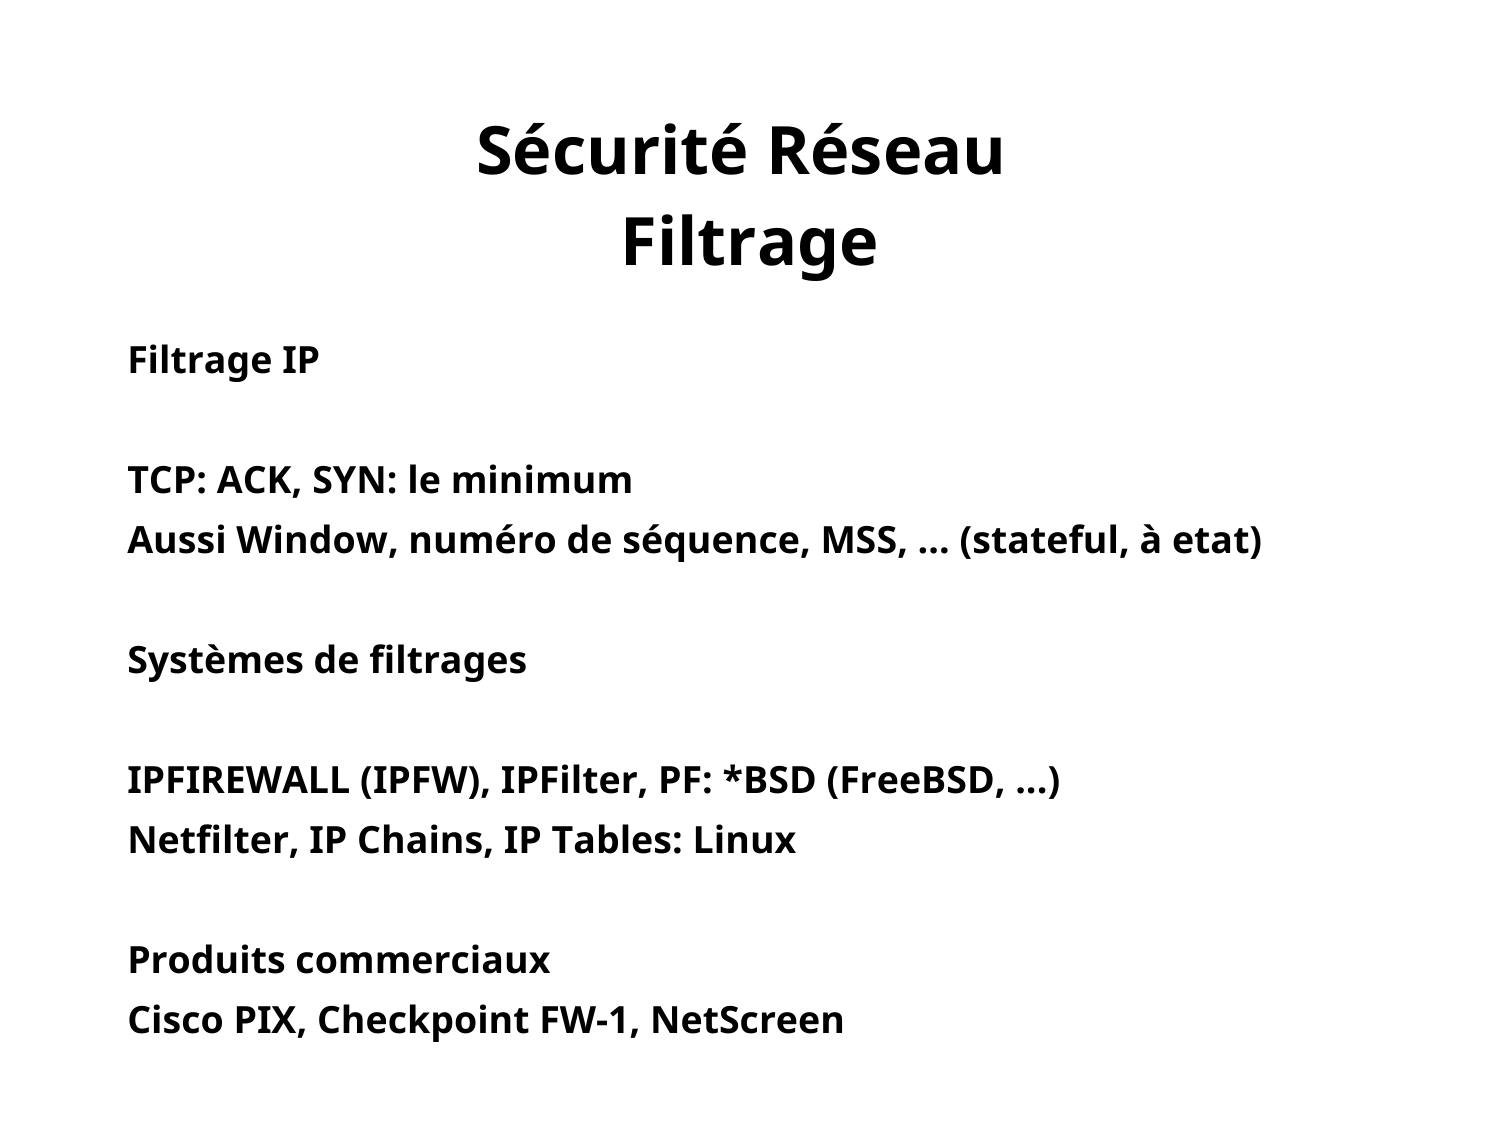

# Sécurité Réseau Filtrage
Filtrage IP
TCP: ACK, SYN: le minimum
Aussi Window, numéro de séquence, MSS, ... (stateful, à etat)
Systèmes de filtrages
IPFIREWALL (IPFW), IPFilter, PF: *BSD (FreeBSD, ...)
Netfilter, IP Chains, IP Tables: Linux
Produits commerciaux
Cisco PIX, Checkpoint FW-1, NetScreen